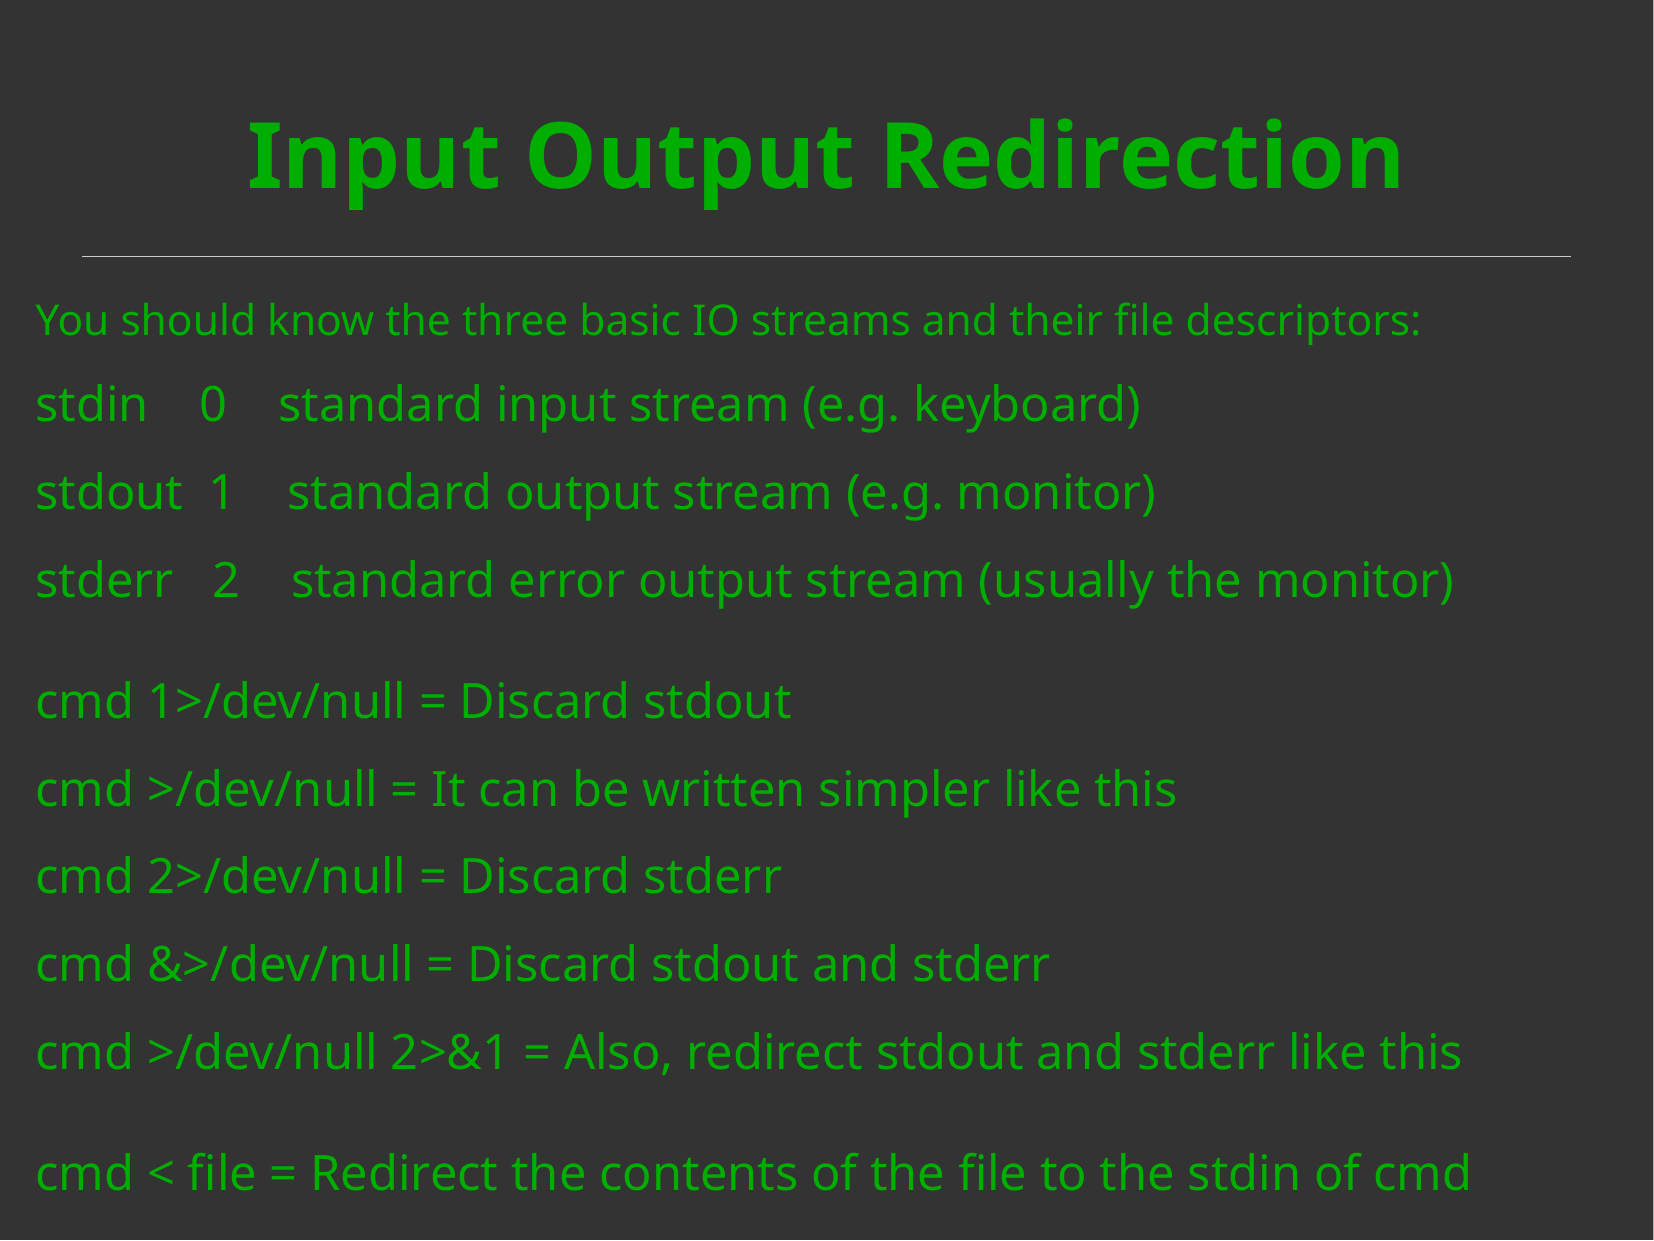

# Input Output Redirection
You should know the three basic IO streams and their file descriptors:
stdin 0 standard input stream (e.g. keyboard)
stdout 1 standard output stream (e.g. monitor)
stderr 2 standard error output stream (usually the monitor)
cmd 1>/dev/null = Discard stdout
cmd >/dev/null = It can be written simpler like this
cmd 2>/dev/null = Discard stderr
cmd &>/dev/null = Discard stdout and stderr
cmd >/dev/null 2>&1 = Also, redirect stdout and stderr like this
cmd < file = Redirect the contents of the file to the stdin of cmd